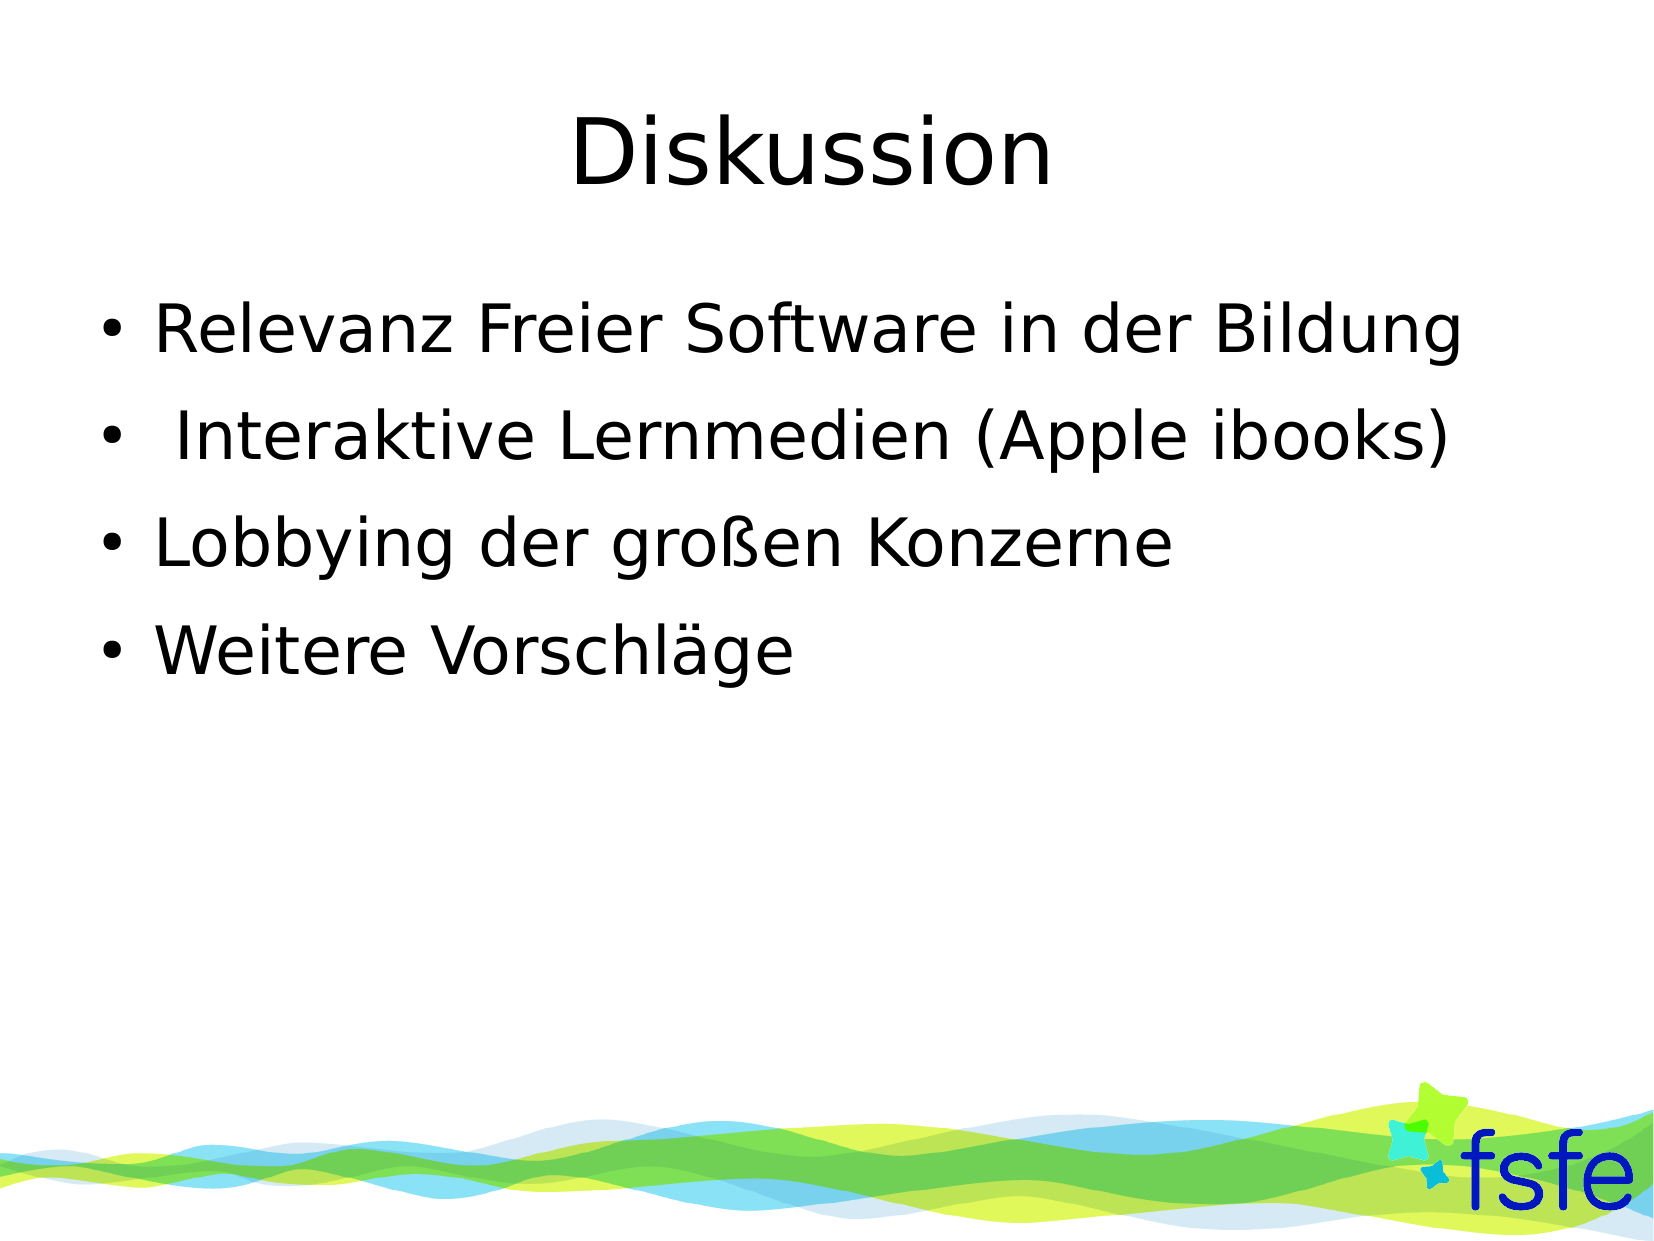

# Diskussion
Relevanz Freier Software in der Bildung
 Interaktive Lernmedien (Apple ibooks)
Lobbying der großen Konzerne
Weitere Vorschläge